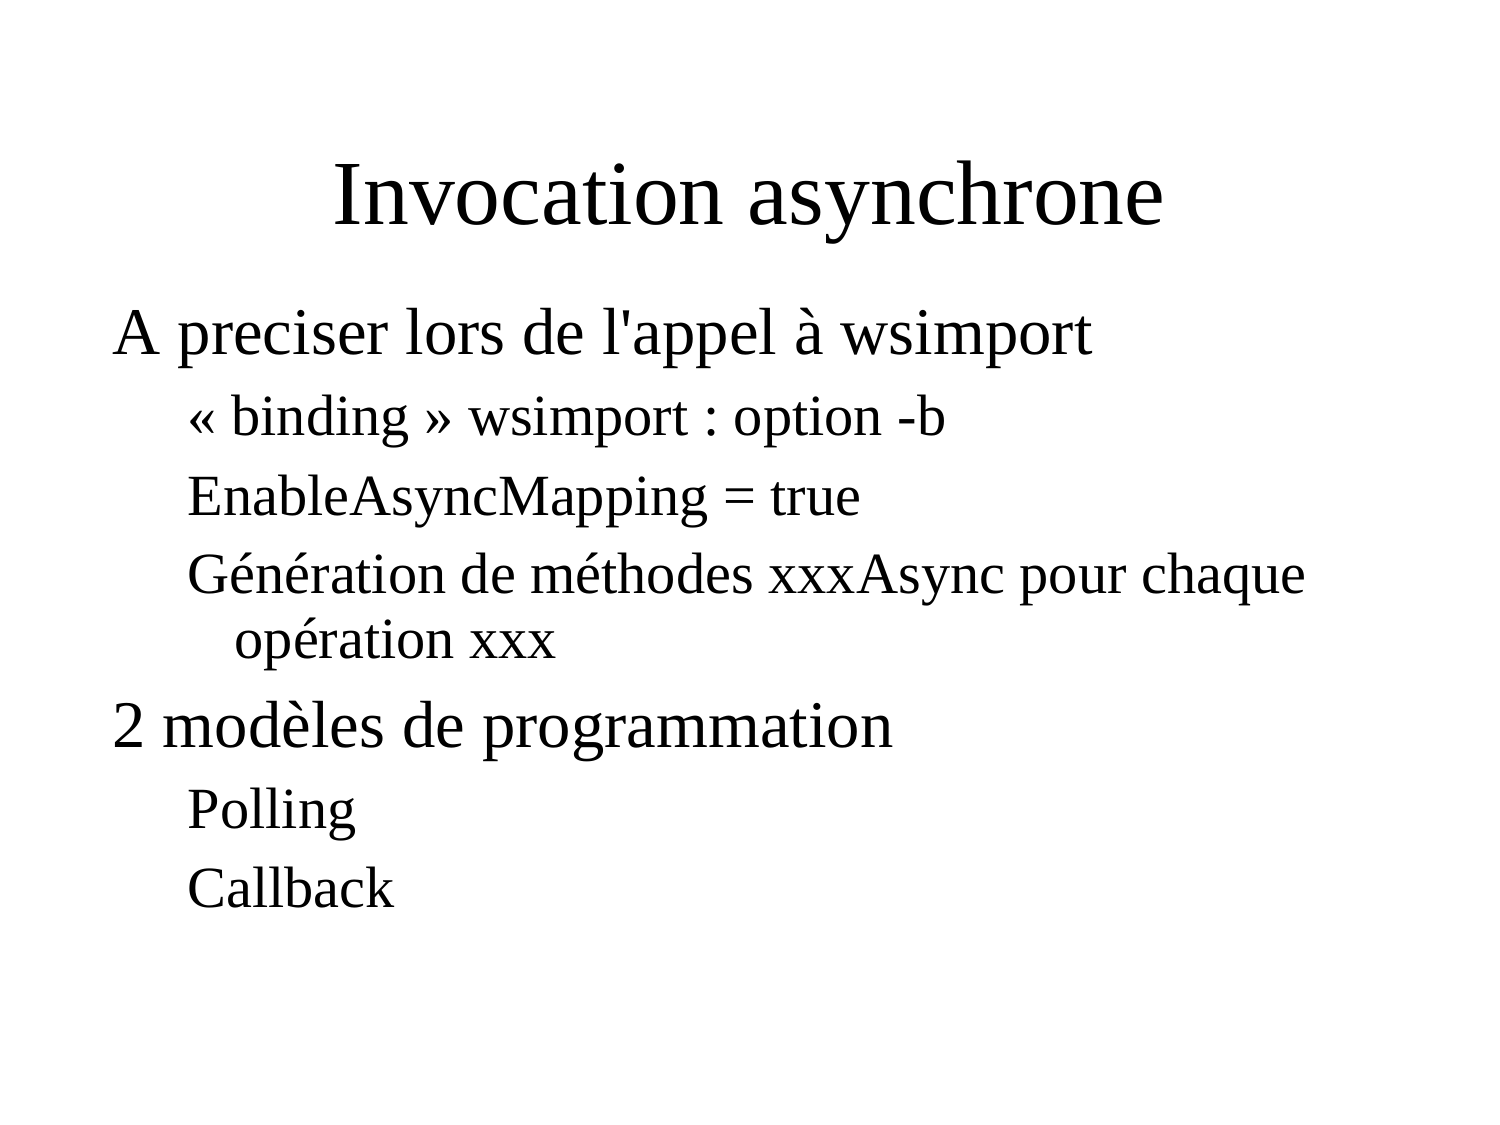

# Invocation asynchrone
A preciser lors de l'appel à wsimport
« binding » wsimport : option -b
EnableAsyncMapping = true
Génération de méthodes xxxAsync pour chaque opération xxx
2 modèles de programmation
Polling
Callback